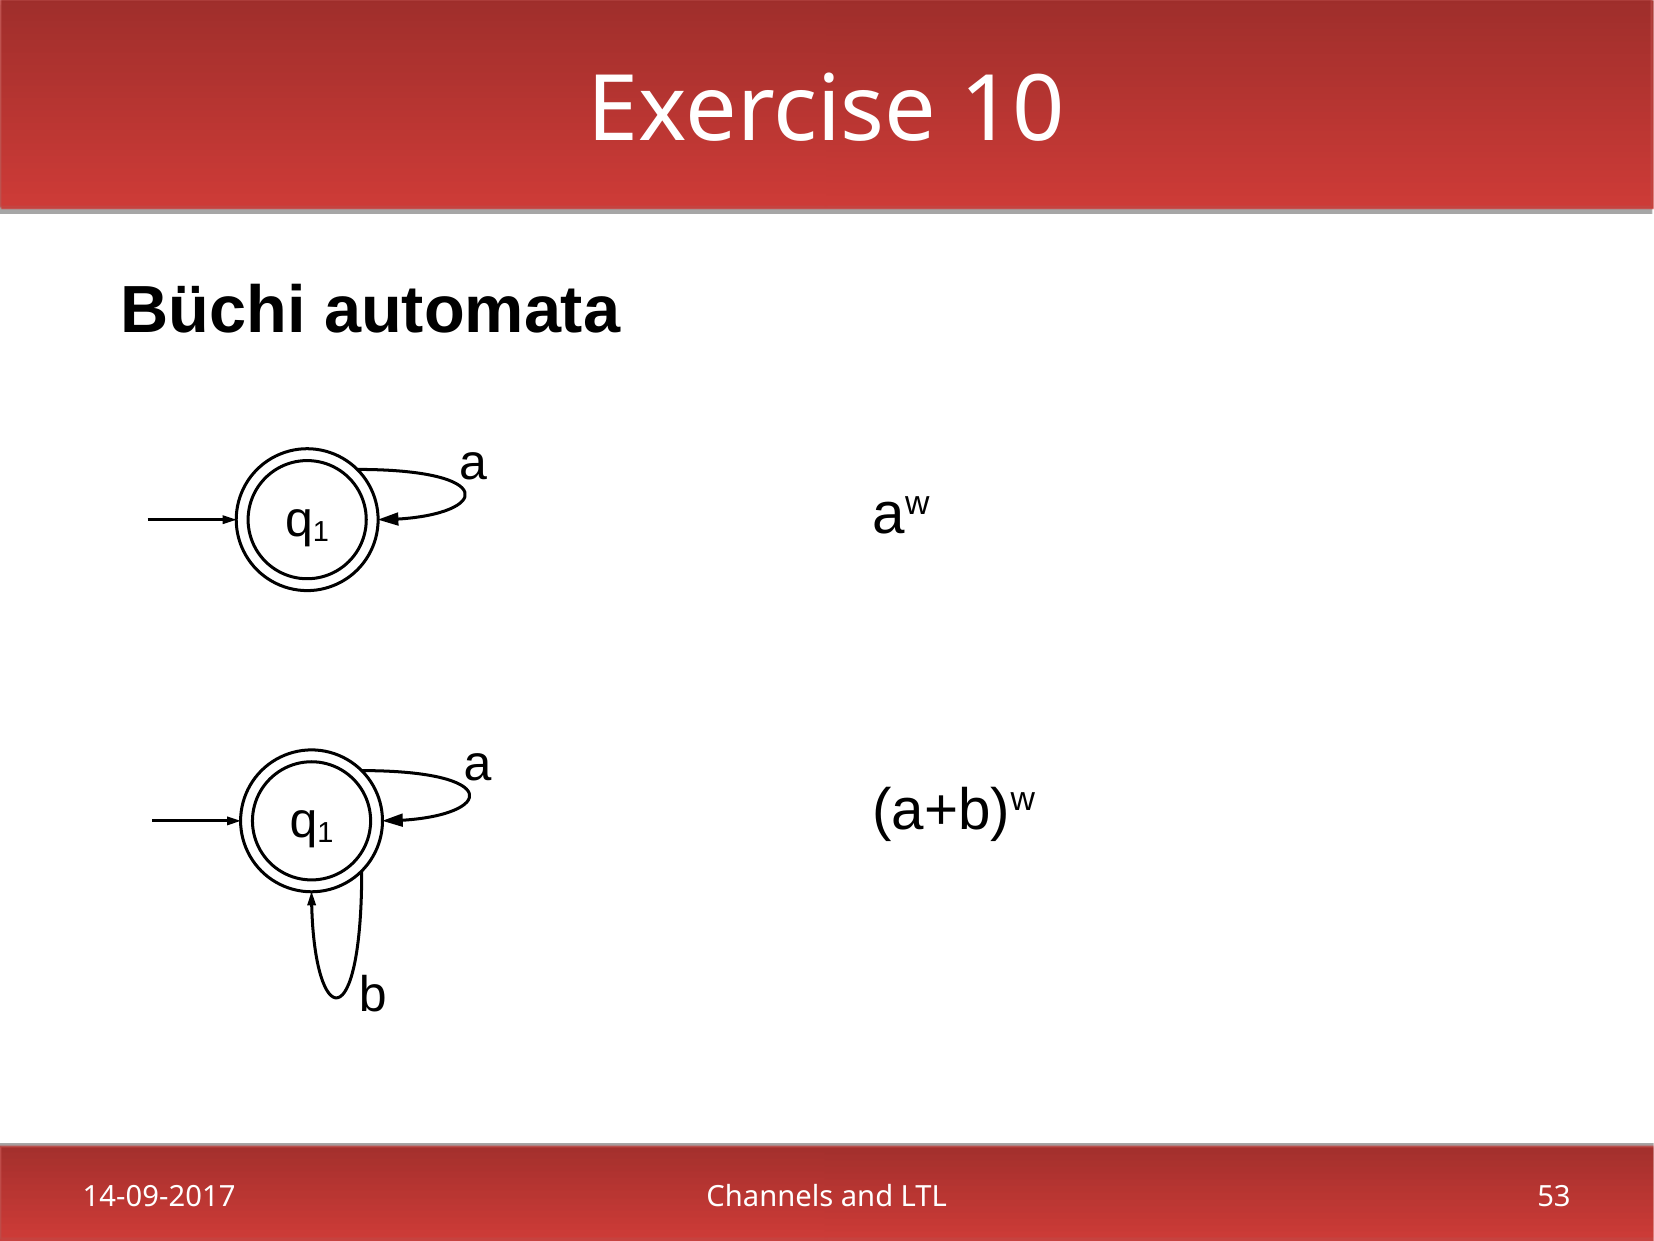

# Exercise 10
Büchi automata
a
q1
aw
a
q1
(a+b)w
b
14-09-2017
Channels and LTL
53